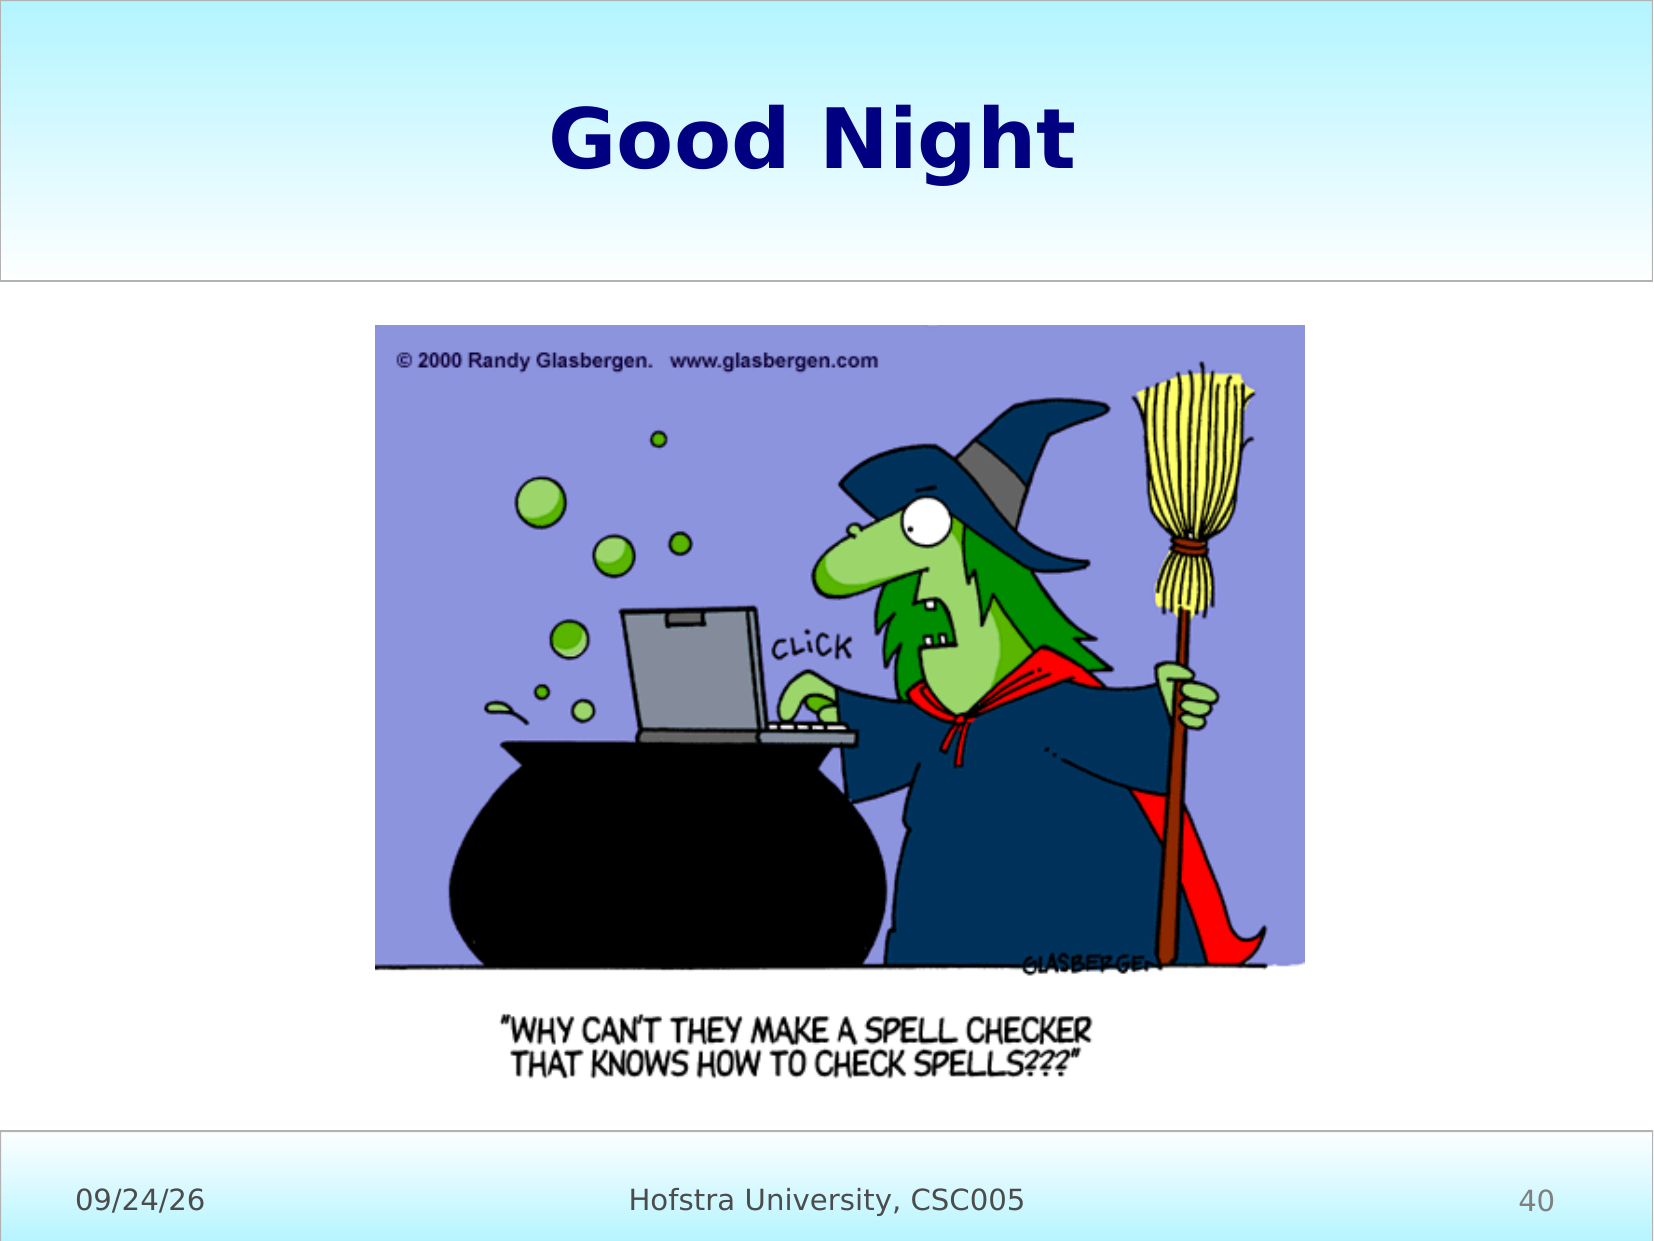

# Good Night
40
Hofstra University, CSC005